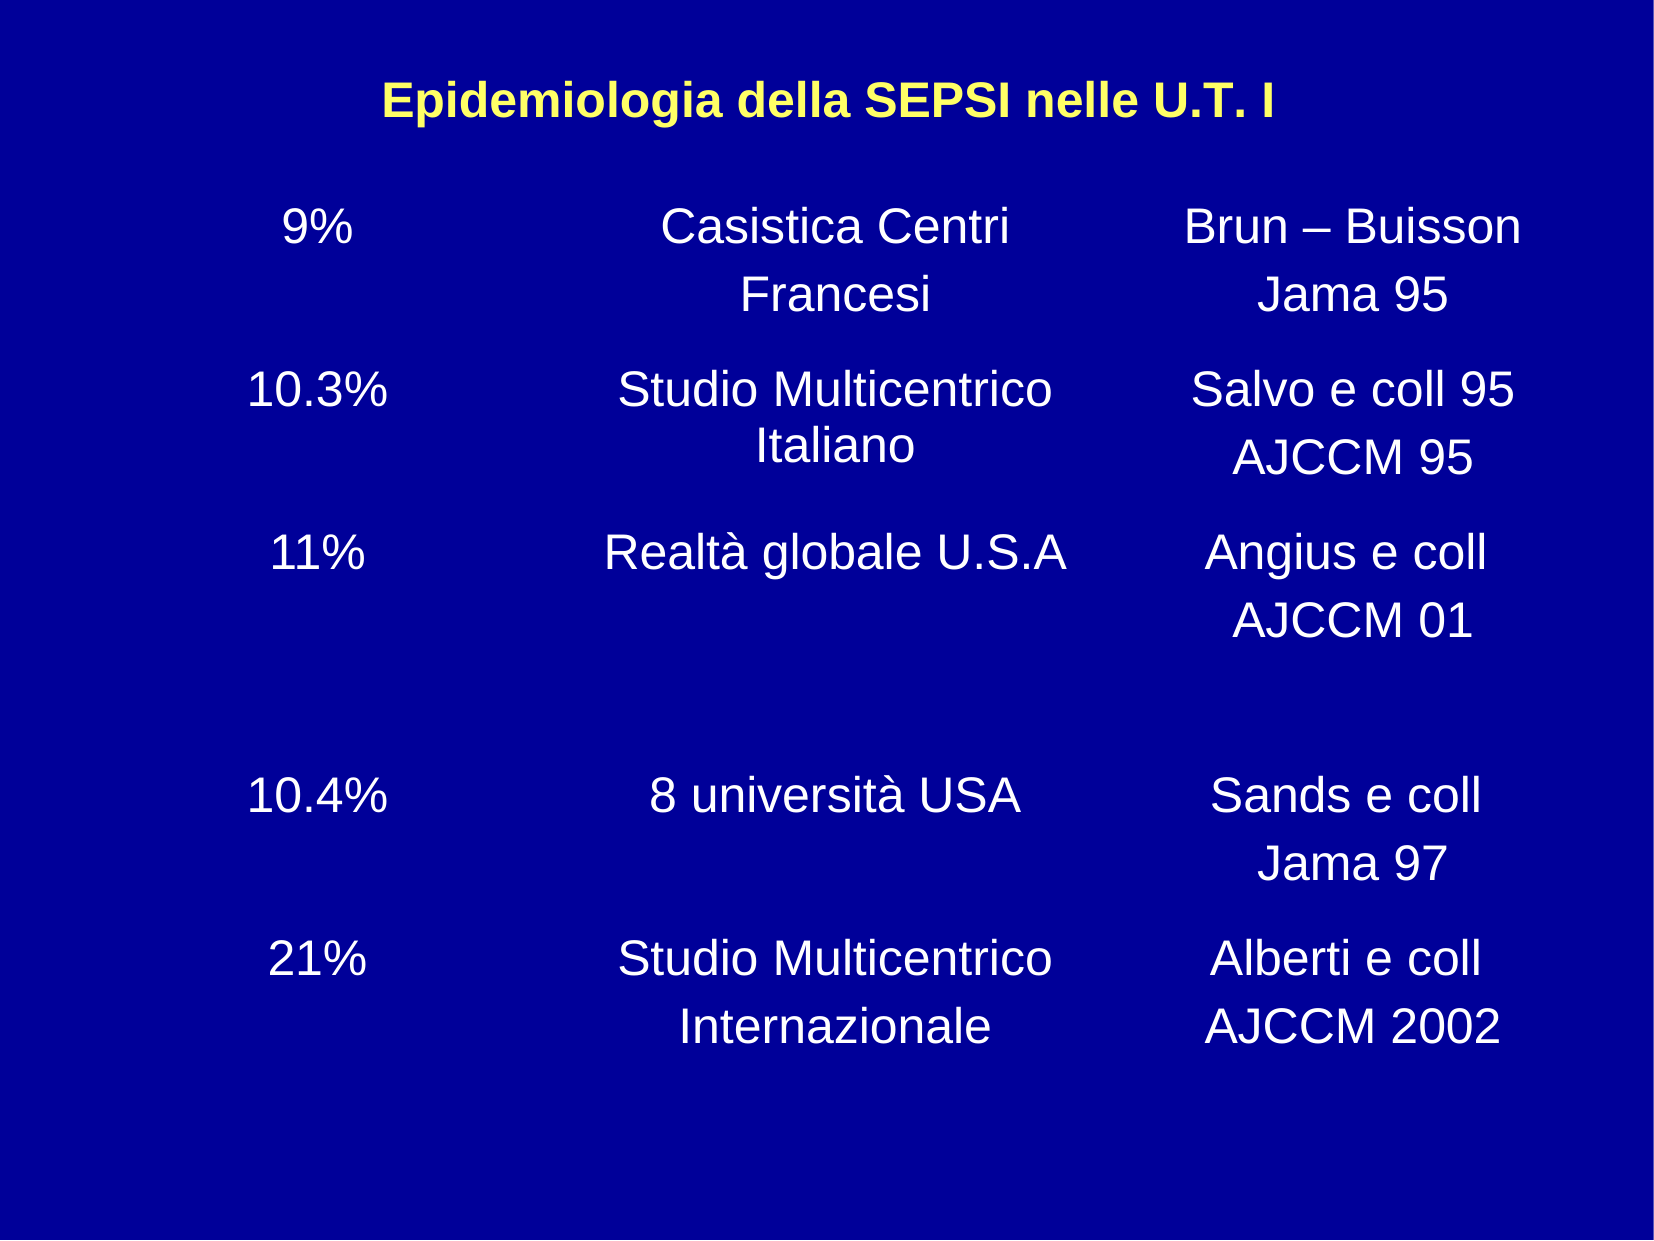

# Epidemiologia della SEPSI nelle U.T. I
| 9% | Casistica Centri Francesi | Brun – Buisson Jama 95 |
| --- | --- | --- |
| 10.3% | Studio Multicentrico Italiano | Salvo e coll 95 AJCCM 95 |
| 11% | Realtà globale U.S.A | Angius e coll AJCCM 01 |
| 10.4% | 8 università USA | Sands e coll Jama 97 |
| 21% | Studio Multicentrico Internazionale | Alberti e coll AJCCM 2002 |